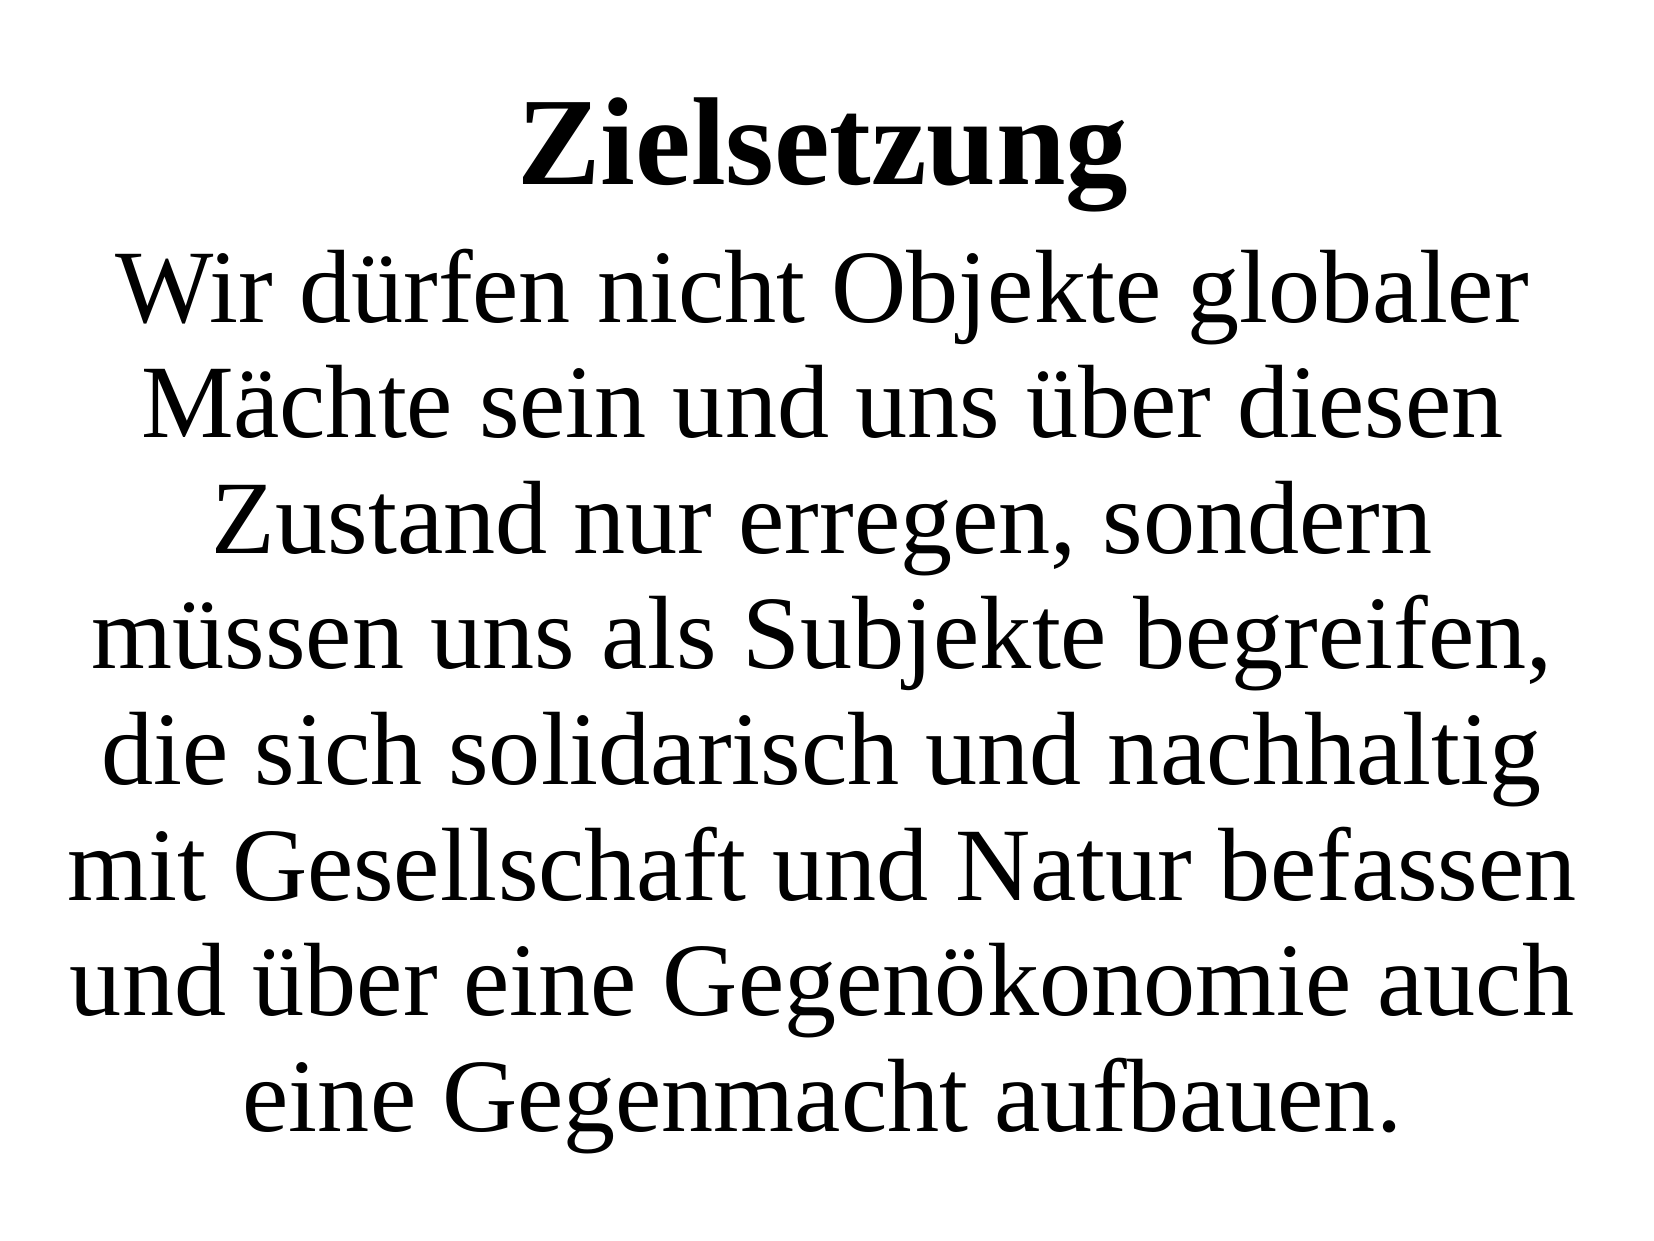

Zielsetzung
Wir dürfen nicht Objekte globaler Mächte sein und uns über diesen Zustand nur erregen, sondern müssen uns als Subjekte begreifen, die sich solidarisch und nachhaltig mit Gesellschaft und Natur befassen und über eine Gegenökonomie auch eine Gegenmacht aufbauen.